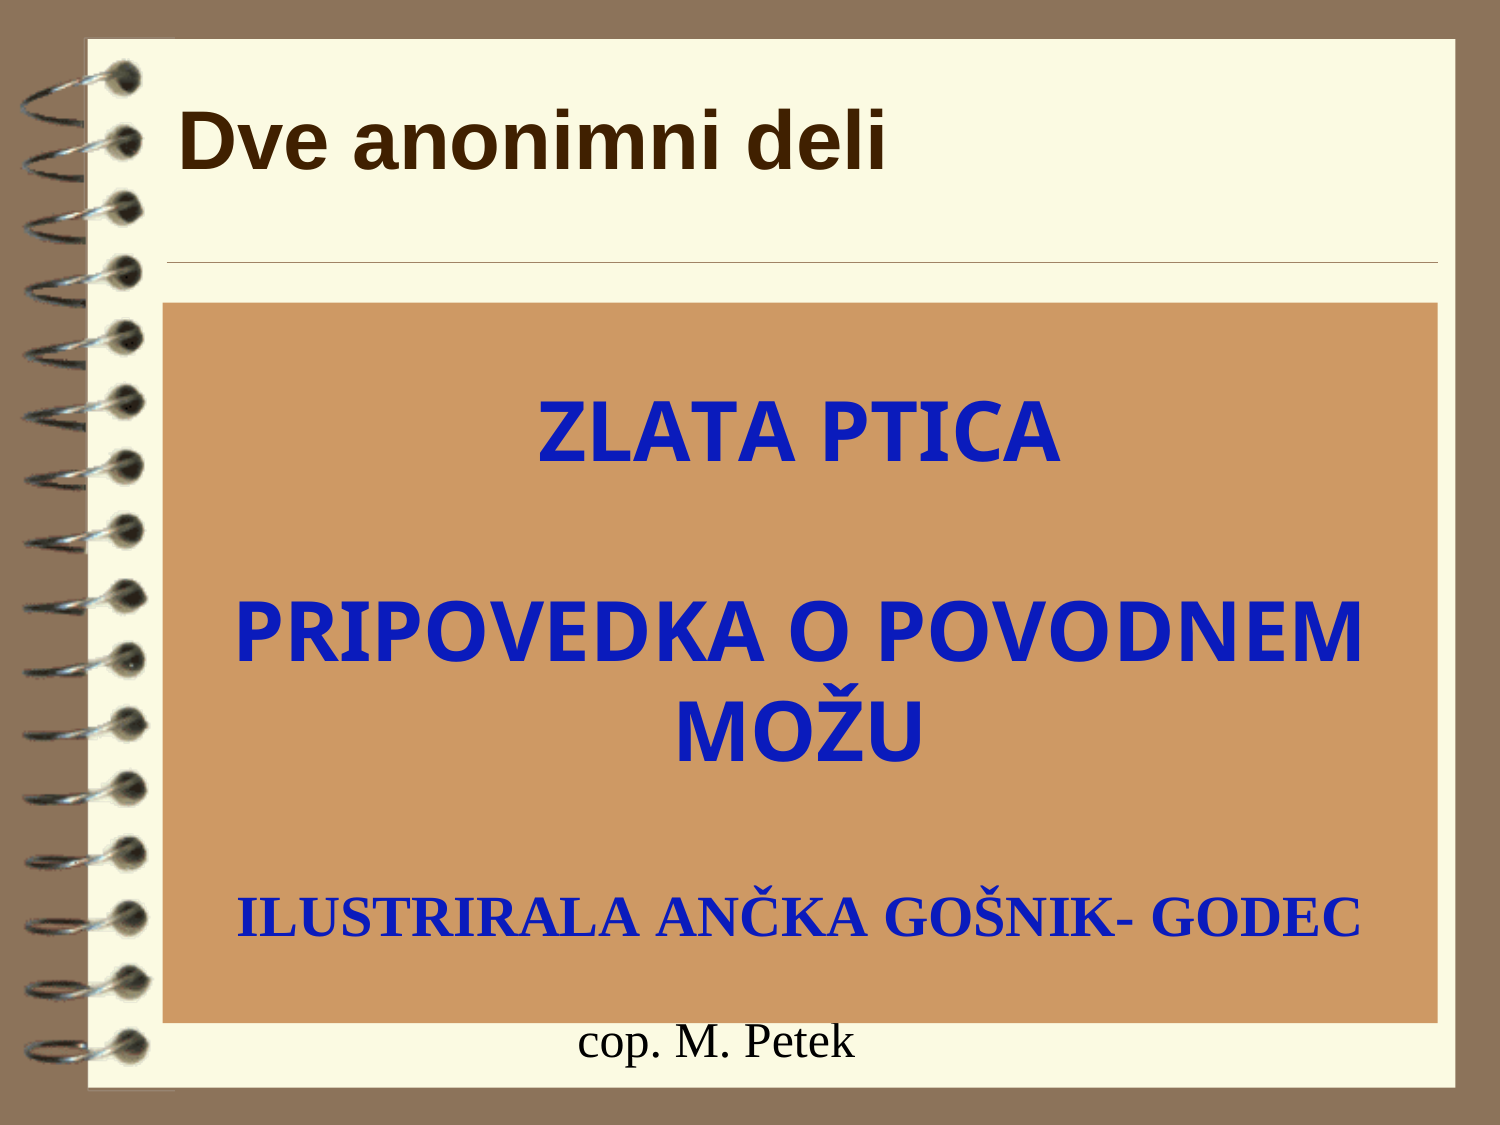

Dve anonimni deli
# ZLATA PTICA PRIPOVEDKA O POVODNEM MOŽU ILUSTRIRALA ANČKA GOŠNIK- GODEC
cop. M. Petek